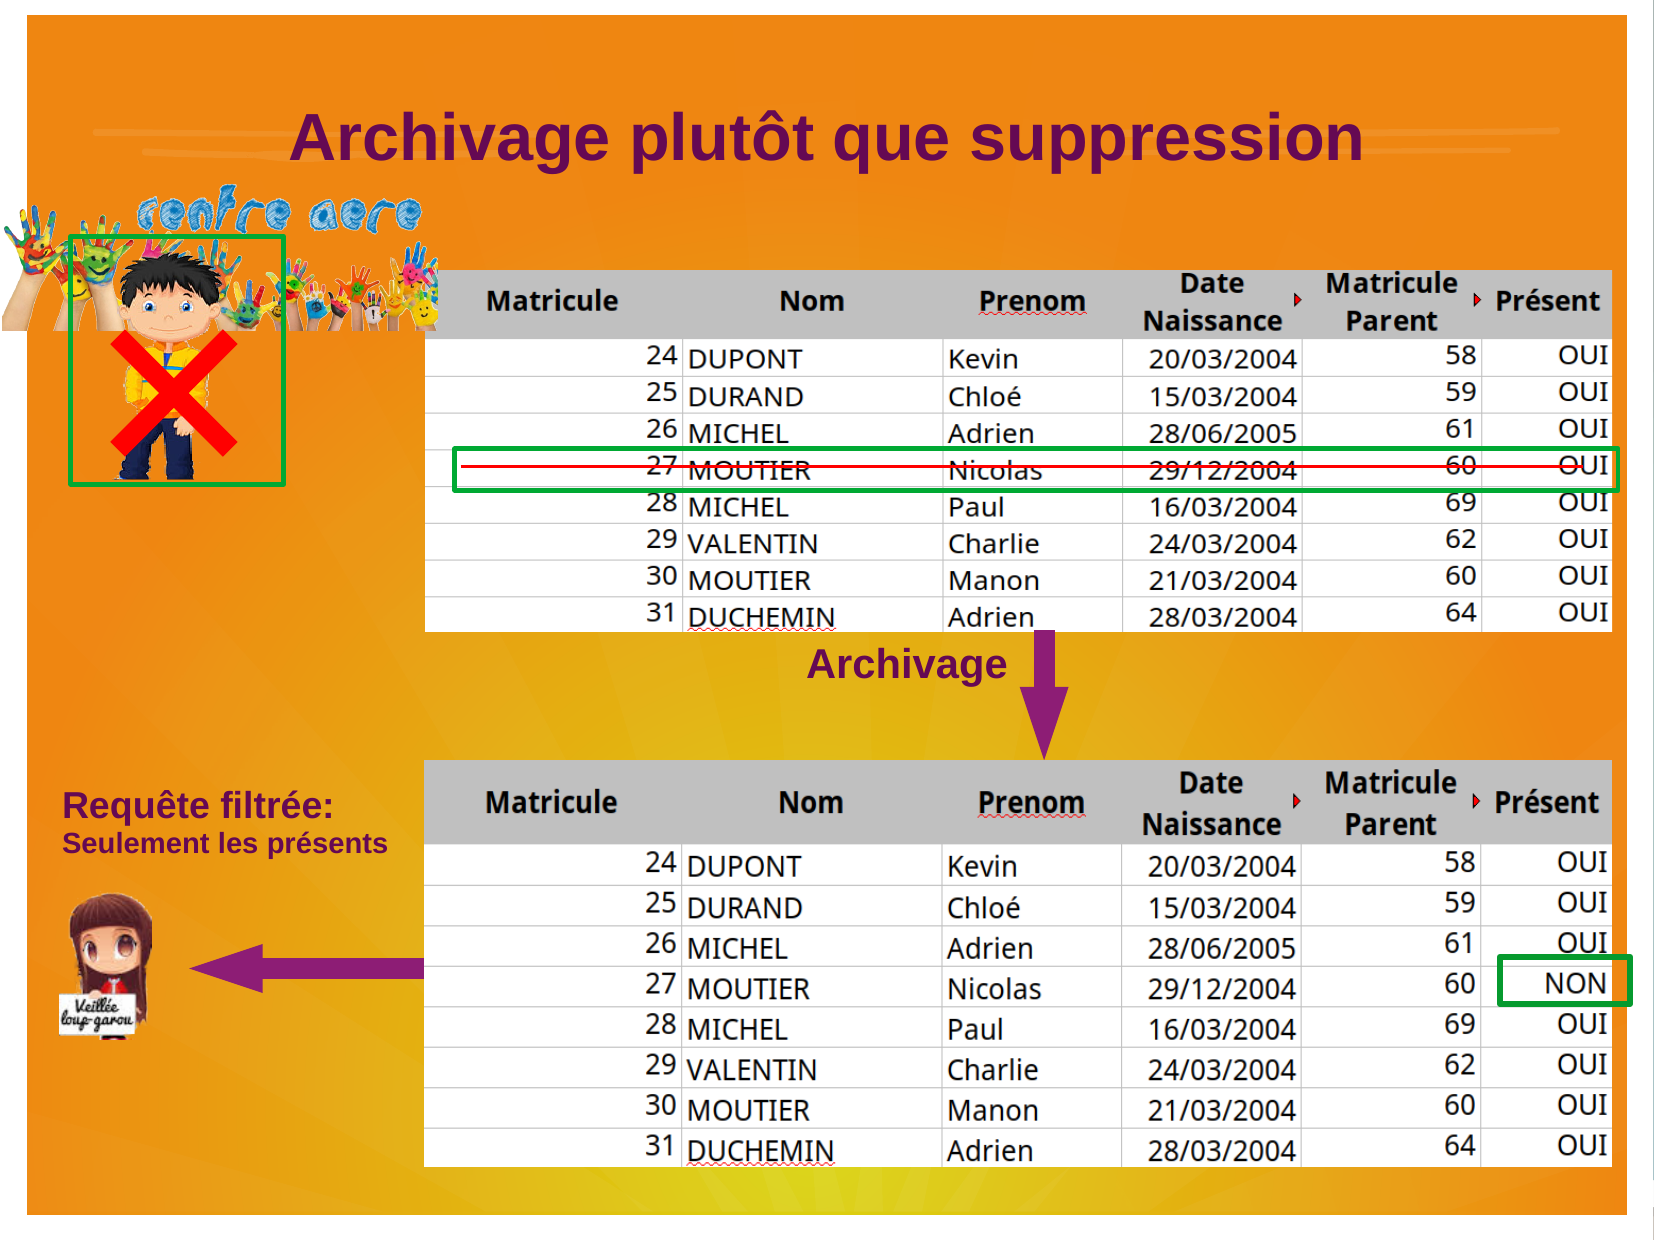

Archivage plutôt que suppression
Archivage
Requête filtrée:
Seulement les présents